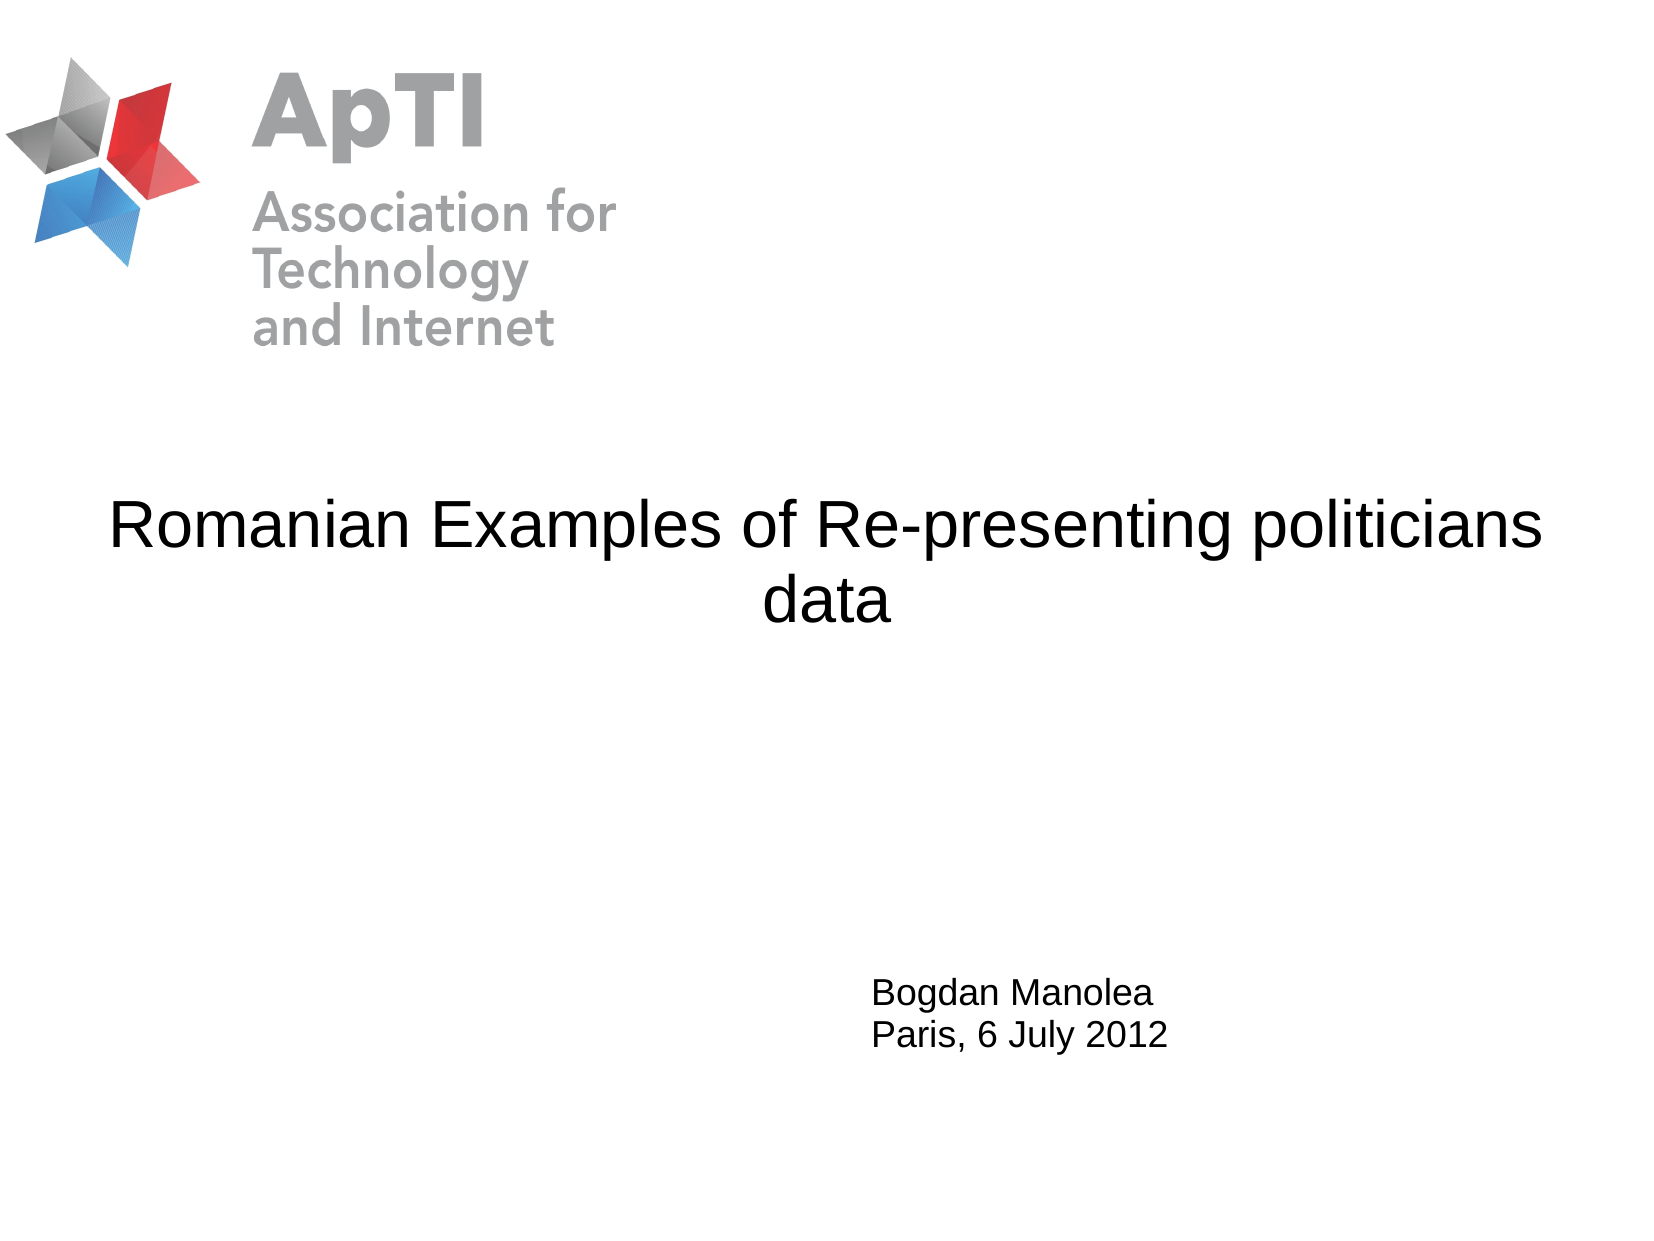

Romanian Examples of Re-presenting politicians data
Bogdan Manolea
Paris, 6 July 2012